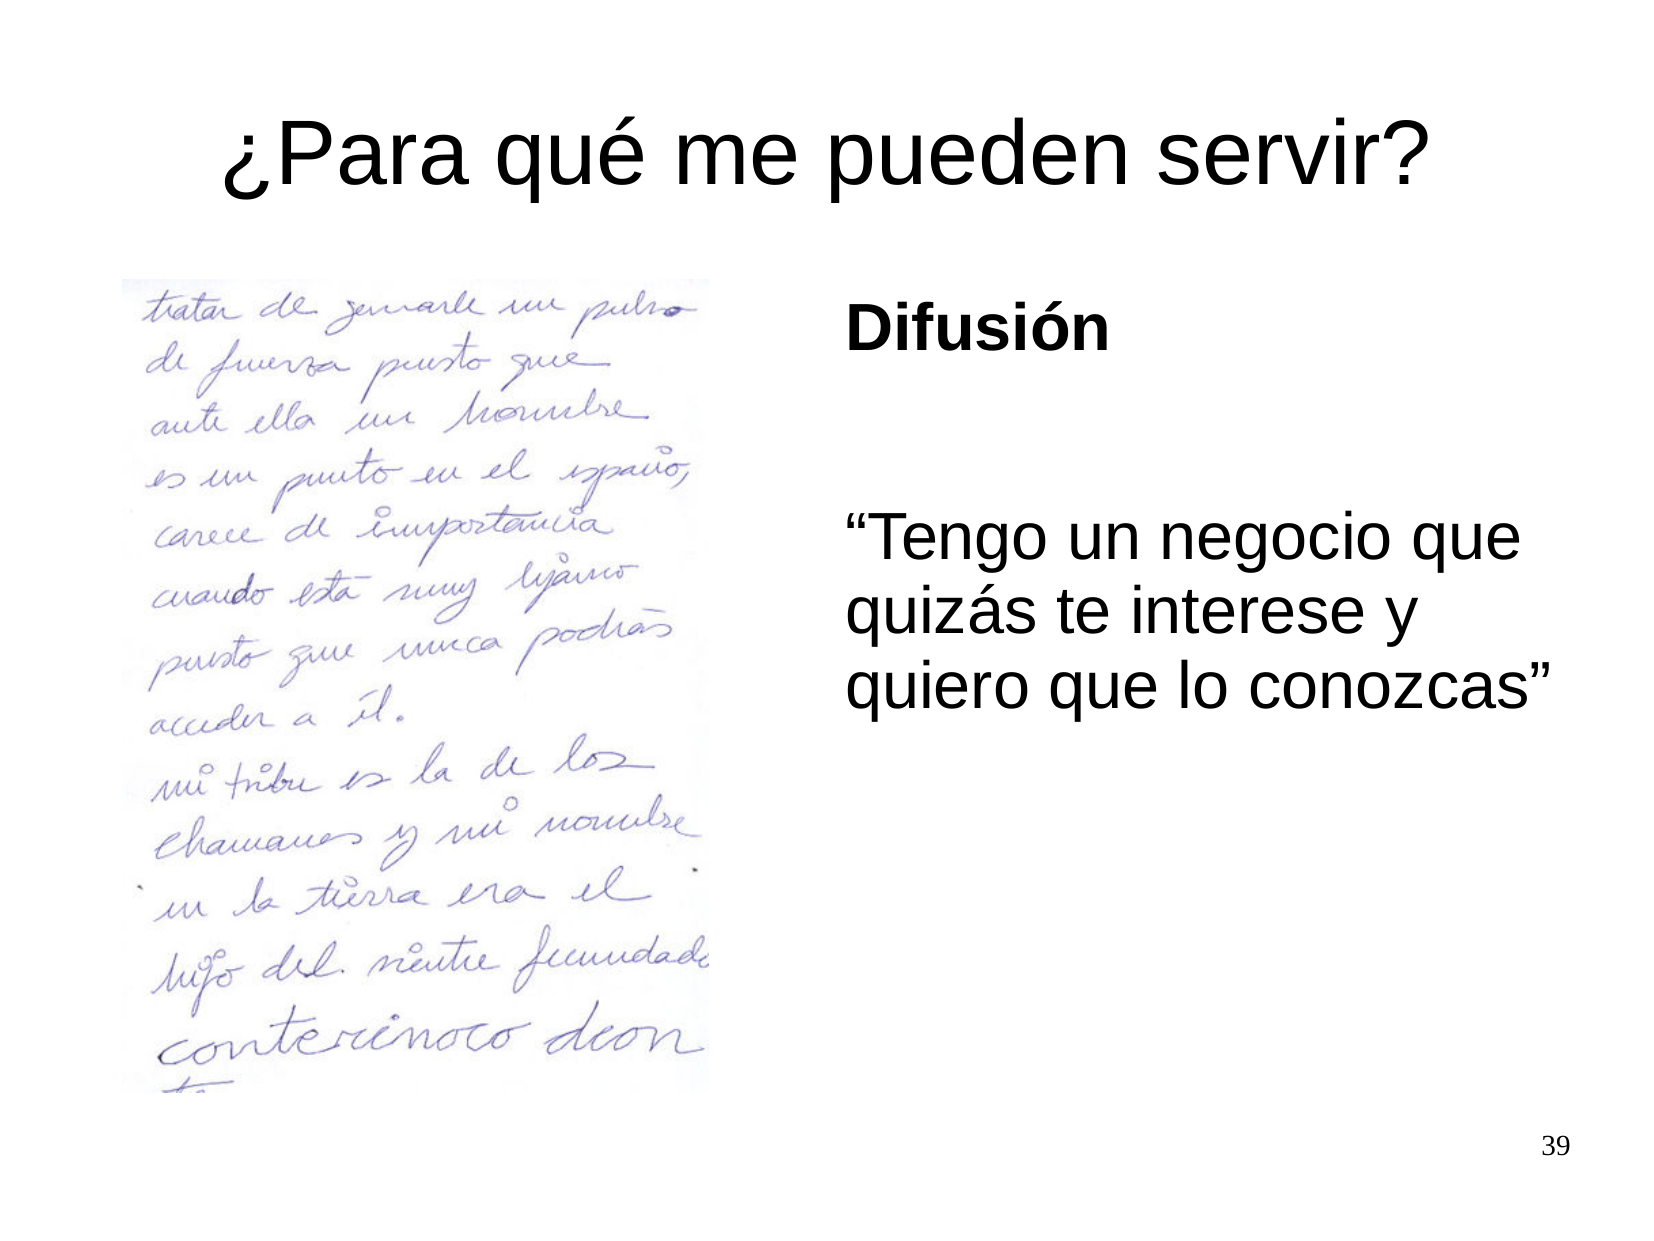

# ¿Para qué me pueden servir?
Difusión
“Tengo un negocio que quizás te interese y quiero que lo conozcas”
39